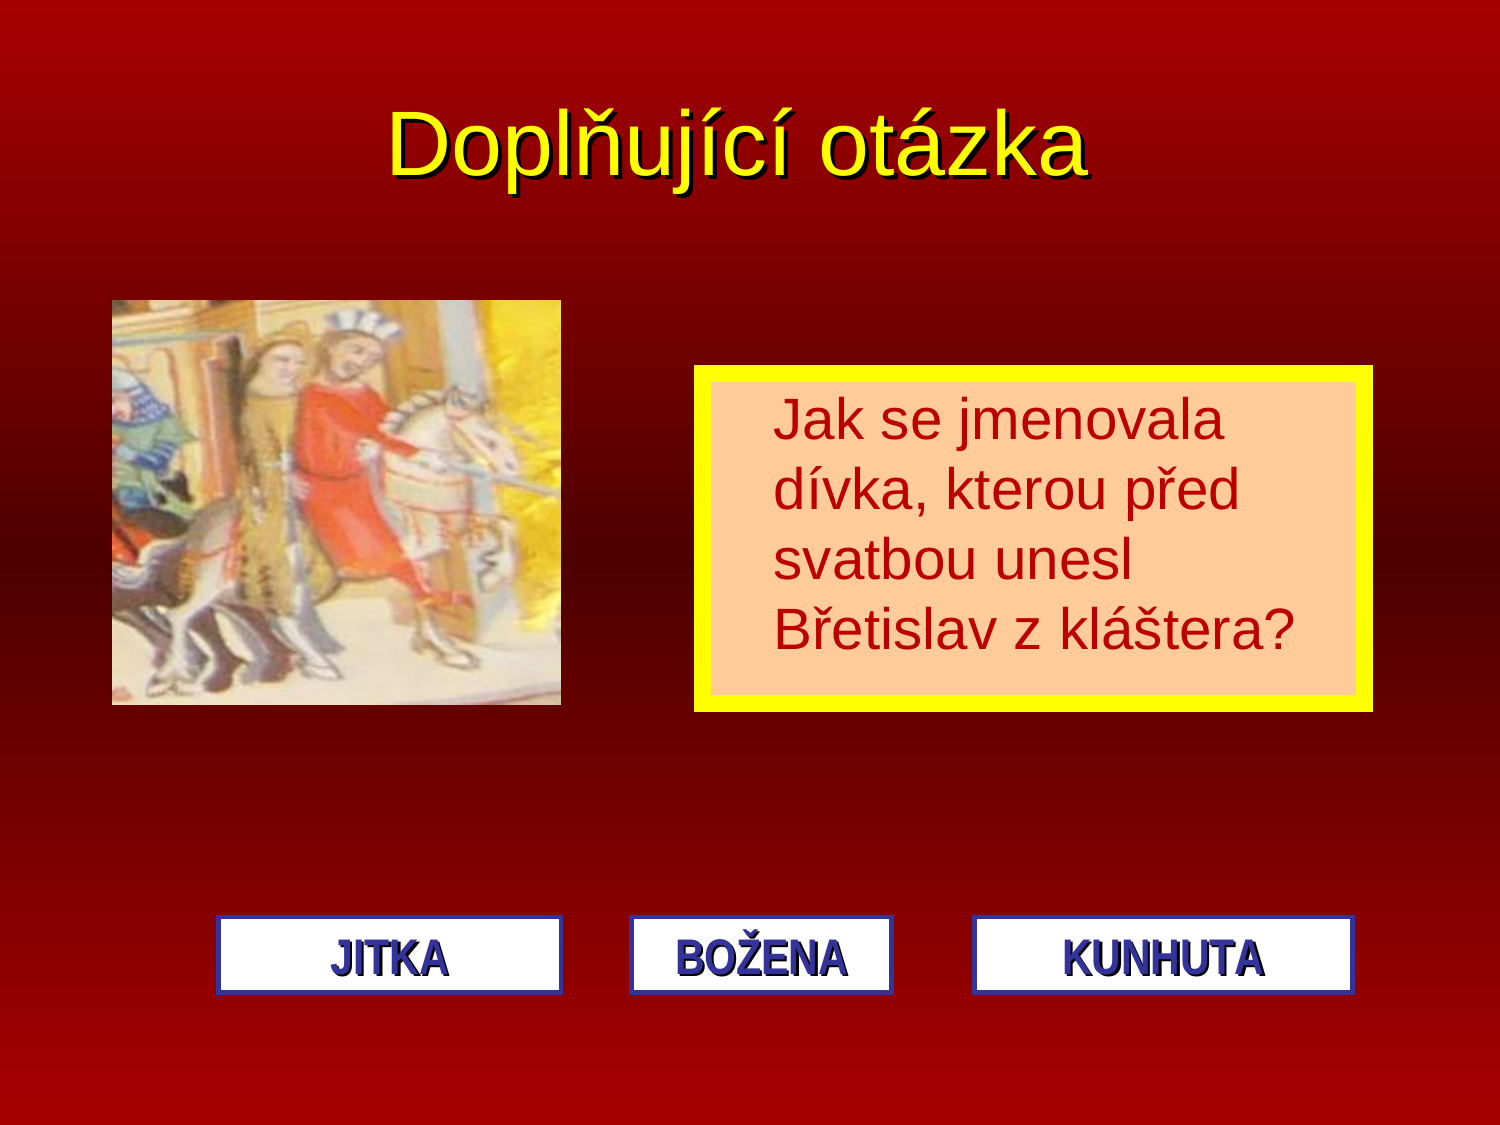

# Doplňující otázka
	Jak se jmenovala dívka, kterou před svatbou unesl Břetislav z kláštera?
JITKA
BOŽENA
KUNHUTA